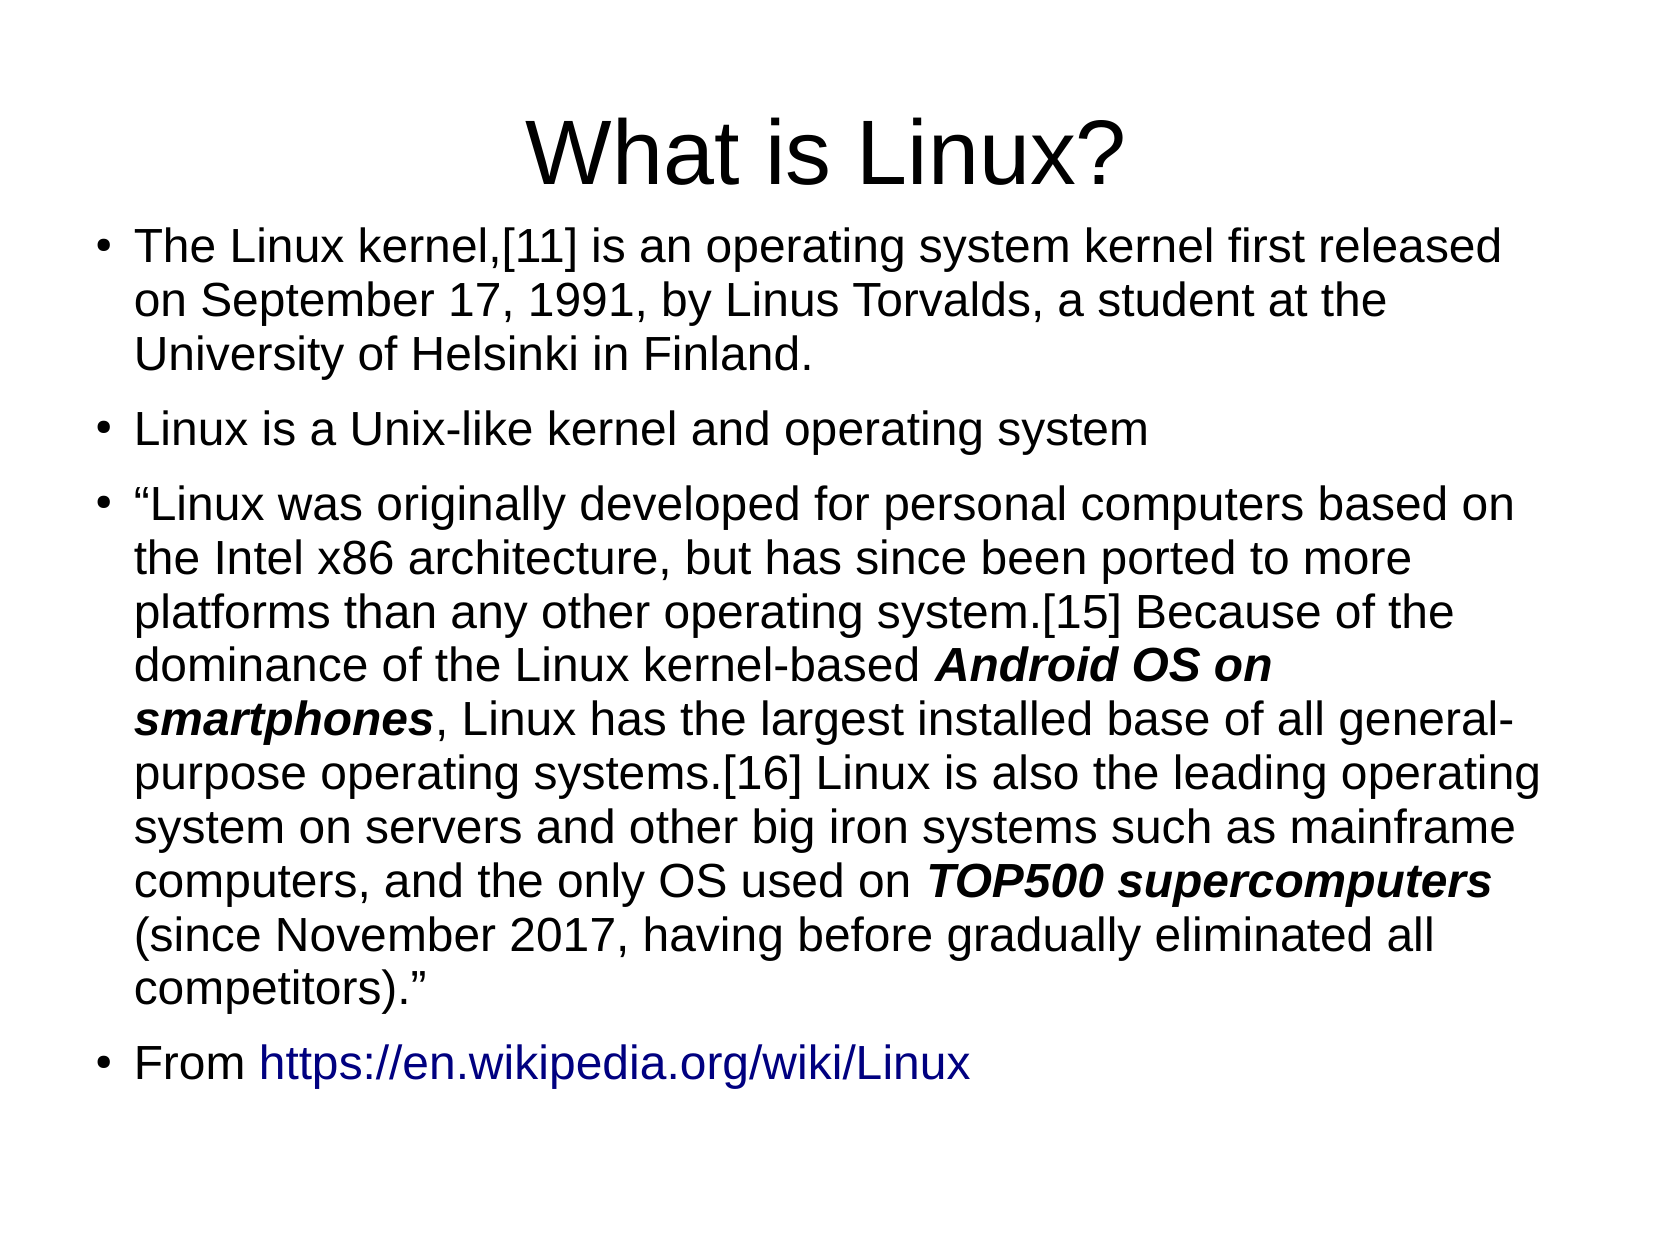

# What is Linux?
The Linux kernel,[11] is an operating system kernel first released on September 17, 1991, by Linus Torvalds, a student at the University of Helsinki in Finland.
Linux is a Unix-like kernel and operating system
“Linux was originally developed for personal computers based on the Intel x86 architecture, but has since been ported to more platforms than any other operating system.[15] Because of the dominance of the Linux kernel-based Android OS on smartphones, Linux has the largest installed base of all general-purpose operating systems.[16] Linux is also the leading operating system on servers and other big iron systems such as mainframe computers, and the only OS used on TOP500 supercomputers (since November 2017, having before gradually eliminated all competitors).”
From https://en.wikipedia.org/wiki/Linux